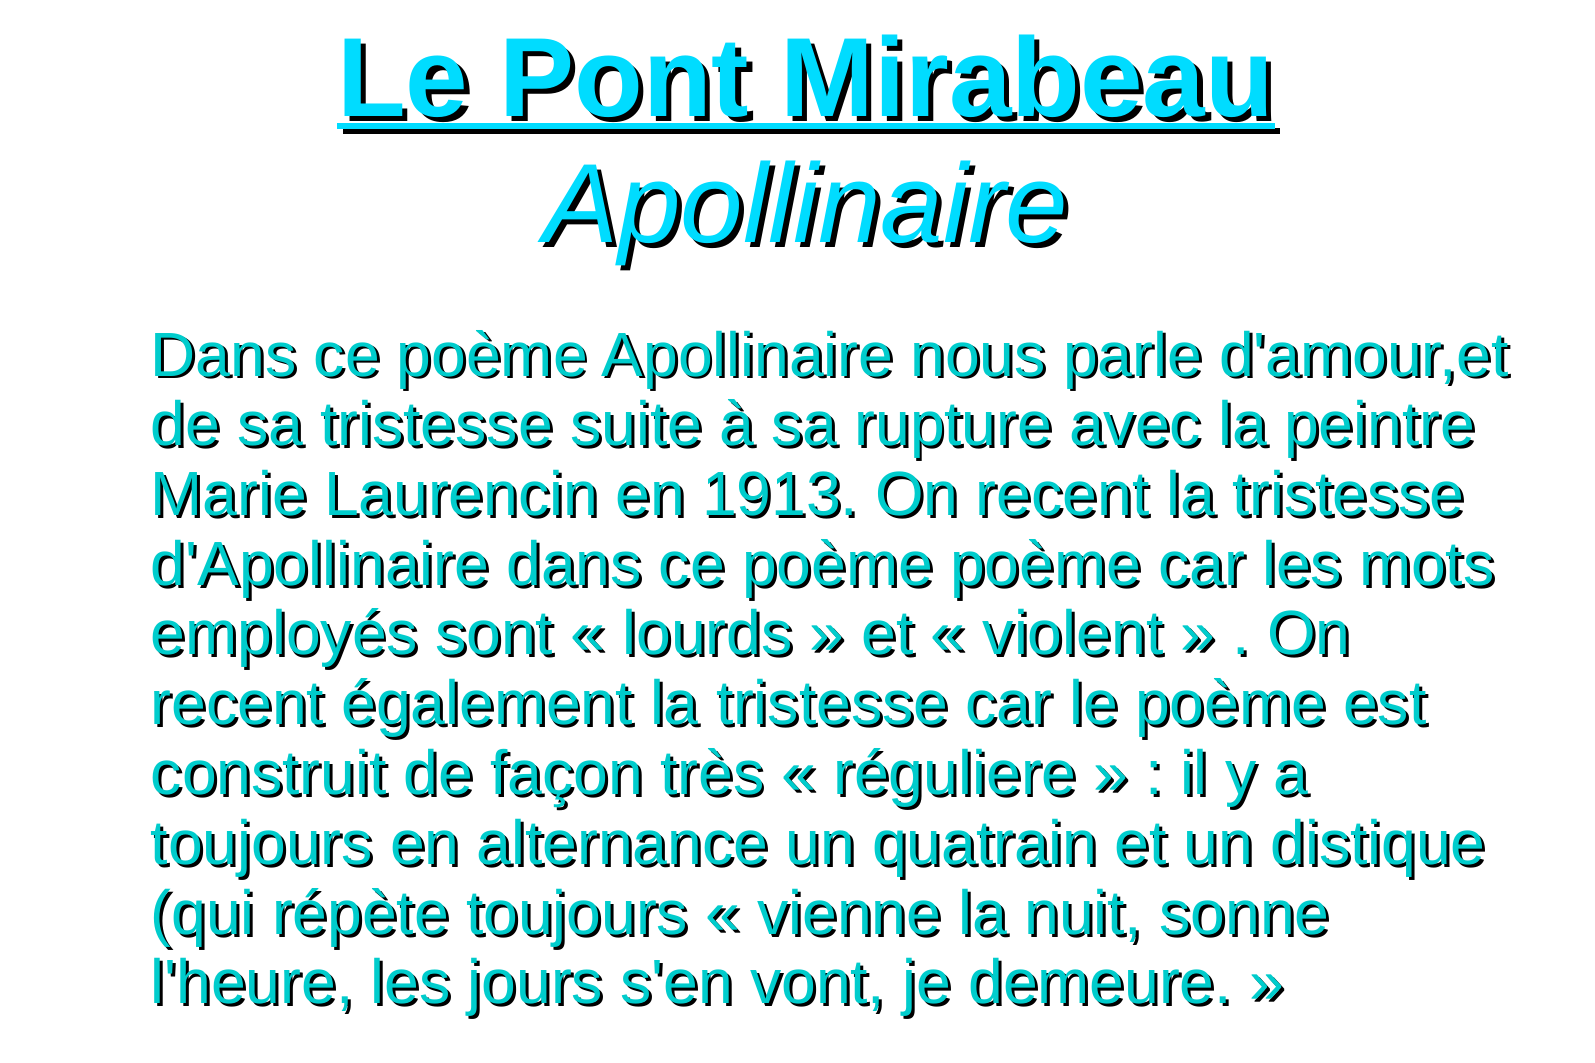

# Le Pont Mirabeau Apollinaire
Dans ce poème Apollinaire nous parle d'amour,et de sa tristesse suite à sa rupture avec la peintre Marie Laurencin en 1913. On recent la tristesse d'Apollinaire dans ce poème poème car les mots employés sont « lourds » et « violent » . On recent également la tristesse car le poème est construit de façon très « réguliere » : il y a toujours en alternance un quatrain et un distique (qui répète toujours « vienne la nuit, sonne l'heure, les jours s'en vont, je demeure. »